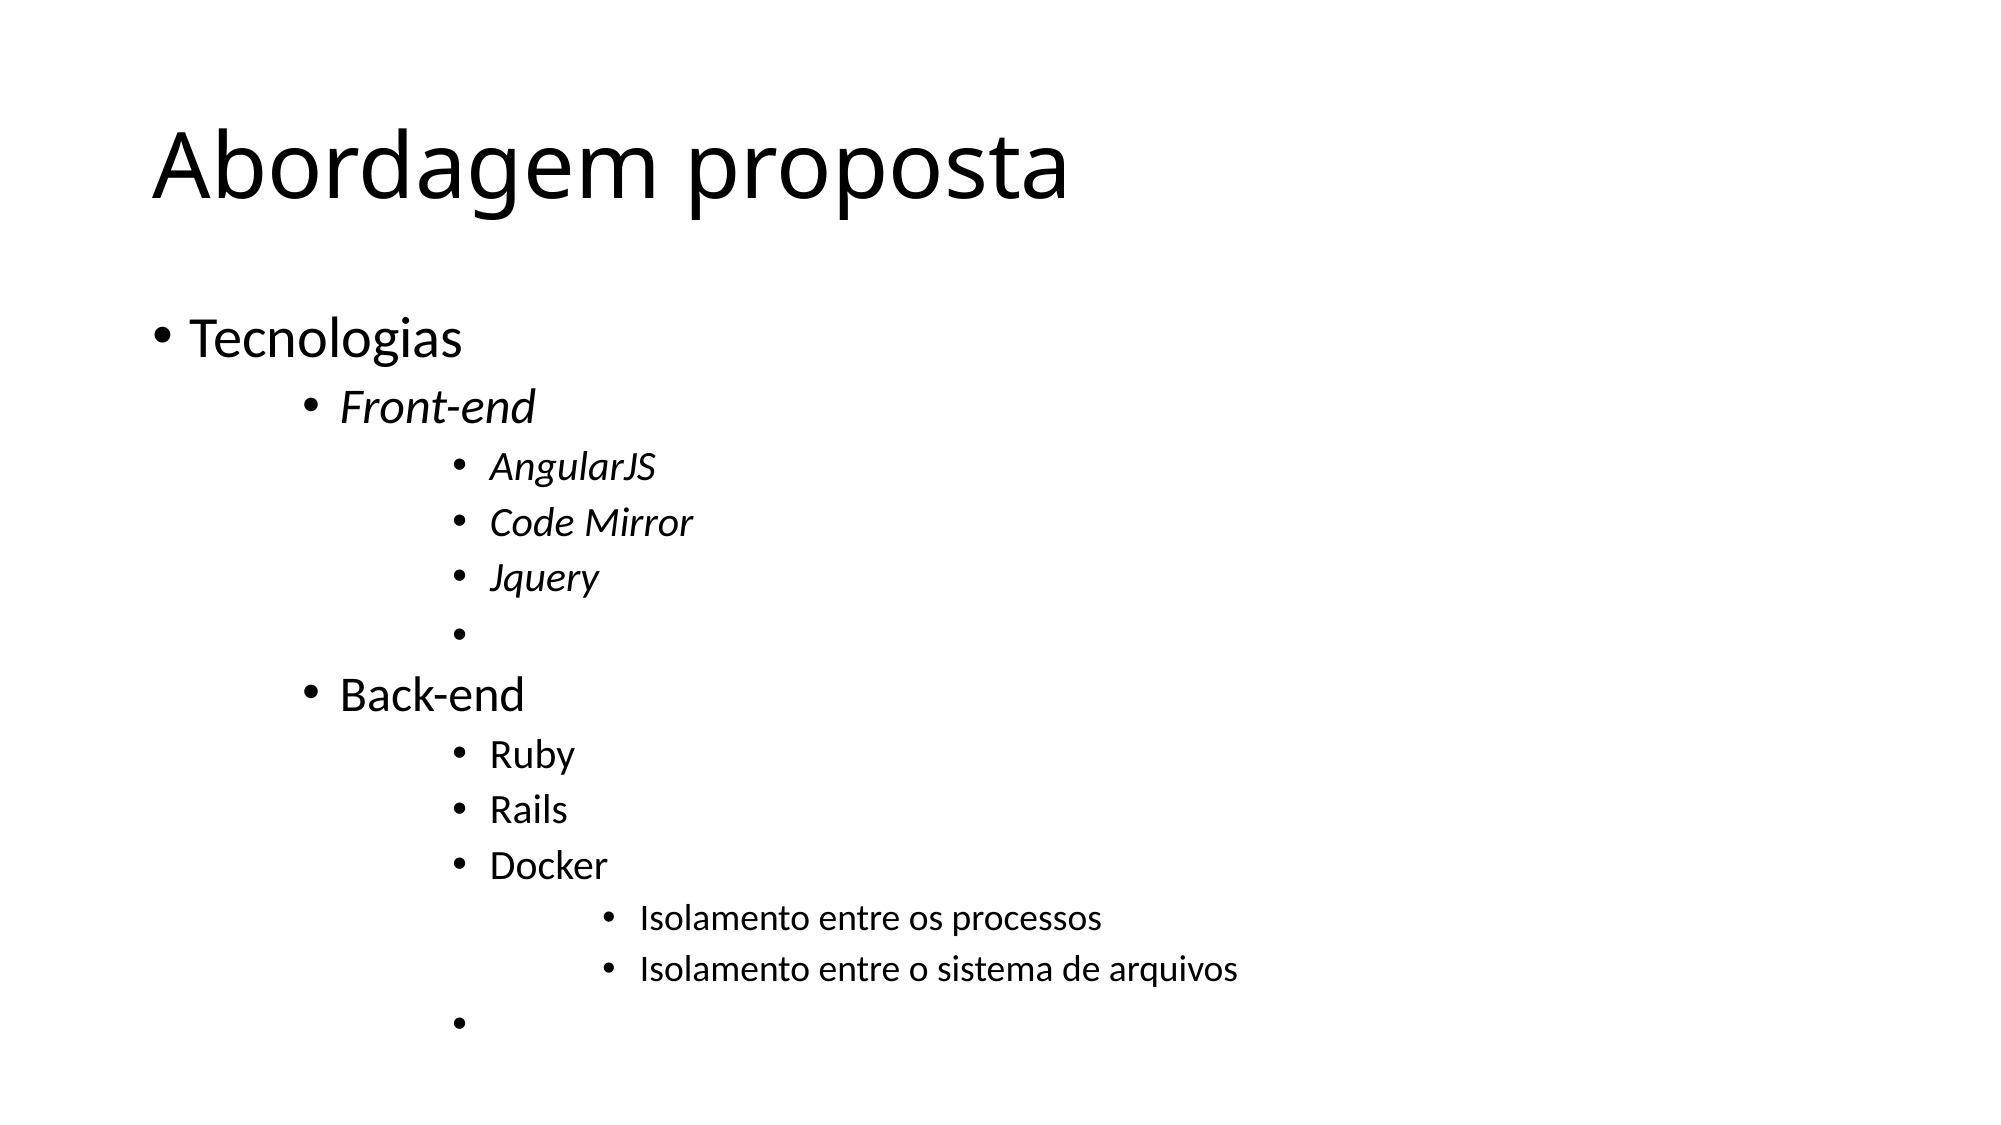

# Abordagem proposta
Tecnologias
Front-end
AngularJS
Code Mirror
Jquery
Back-end
Ruby
Rails
Docker
Isolamento entre os processos
Isolamento entre o sistema de arquivos